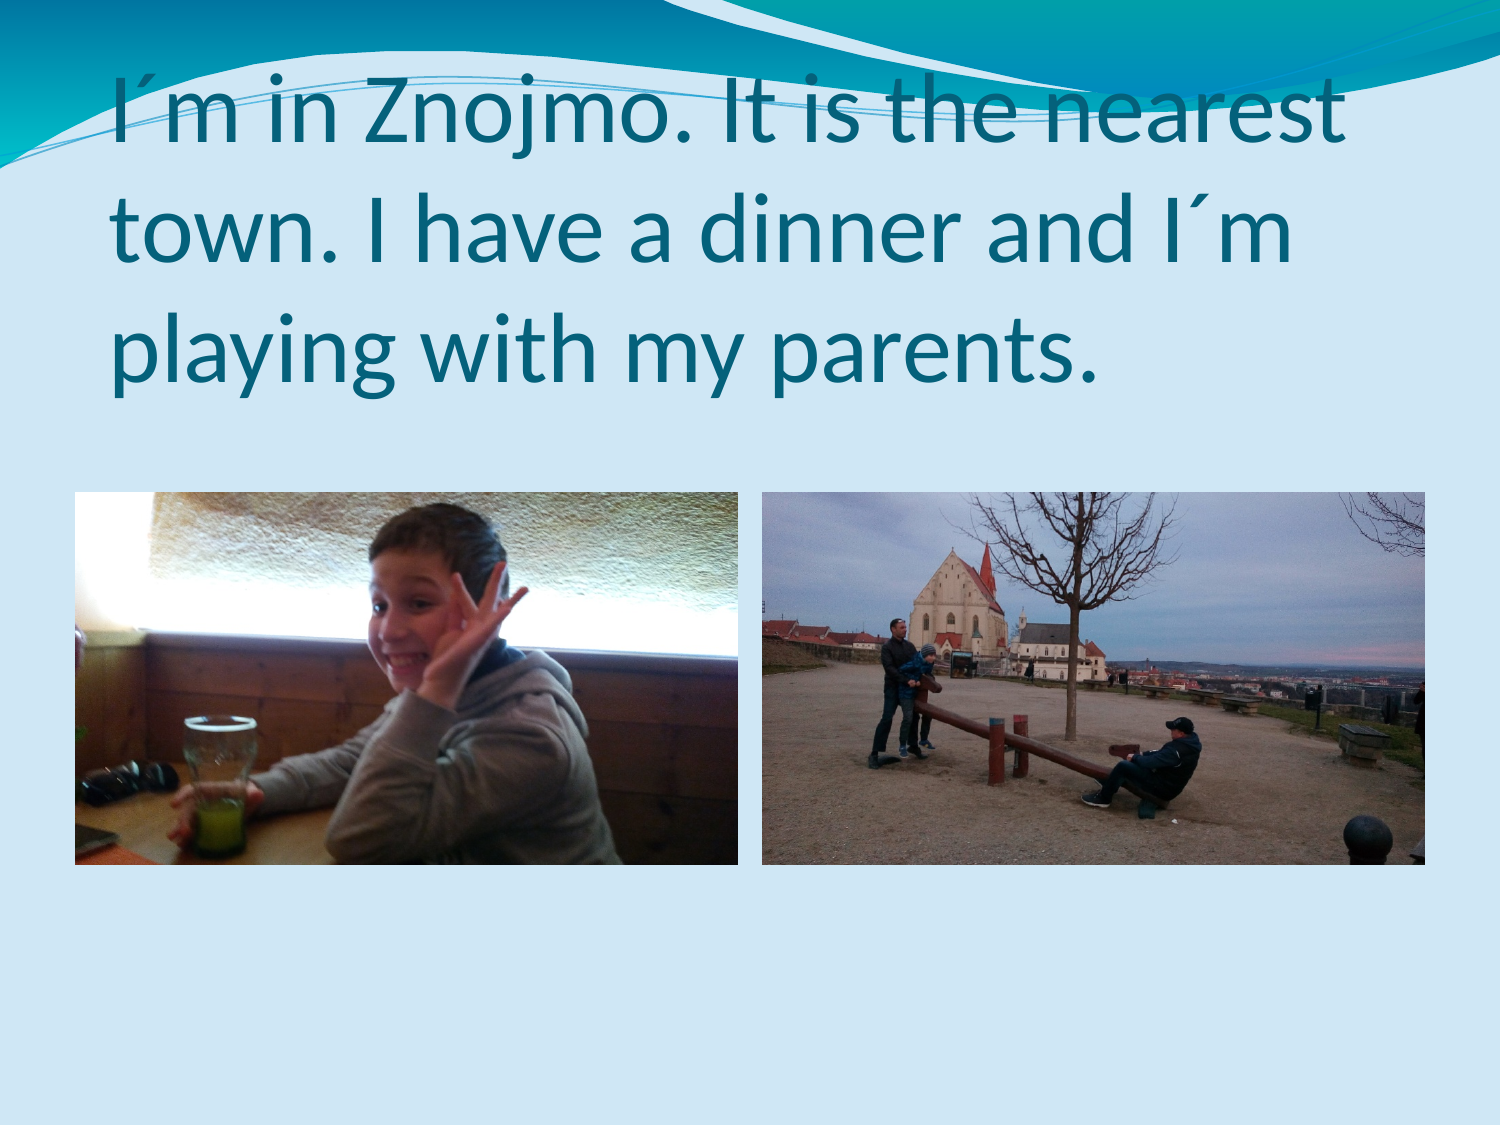

# I´m in Znojmo. It is the nearest town. I have a dinner and I´m playing with my parents. ´, We get dinner in restaurant. After dinner we were at playground. We went to the Znojmo, the nearest town, for dinner. We went to the playground.